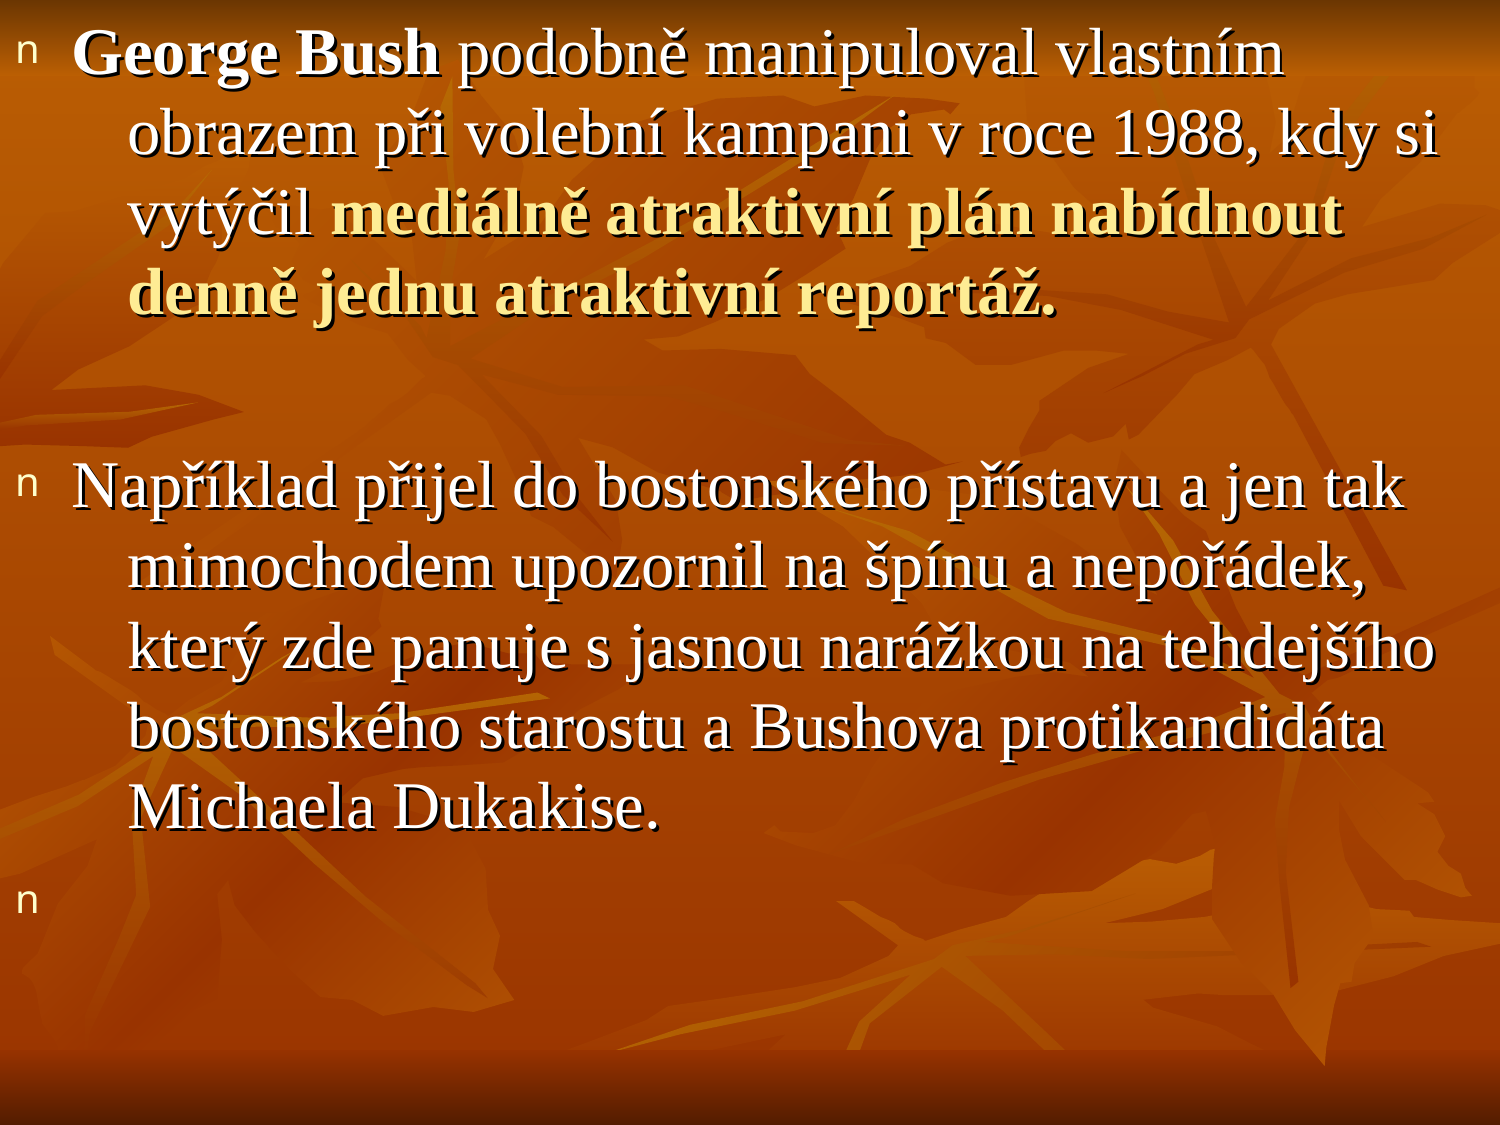

# George Bush podobně manipuloval vlastním obrazem při volební kampani v roce 1988, kdy si vytýčil mediálně atraktivní plán nabídnout denně jednu atraktivní reportáž.
Například přijel do bostonského přístavu a jen tak mimochodem upozornil na špínu a nepořádek, který zde panuje s jasnou narážkou na tehdejšího bostonského starostu a Bushova protikandidáta Michaela Dukakise.